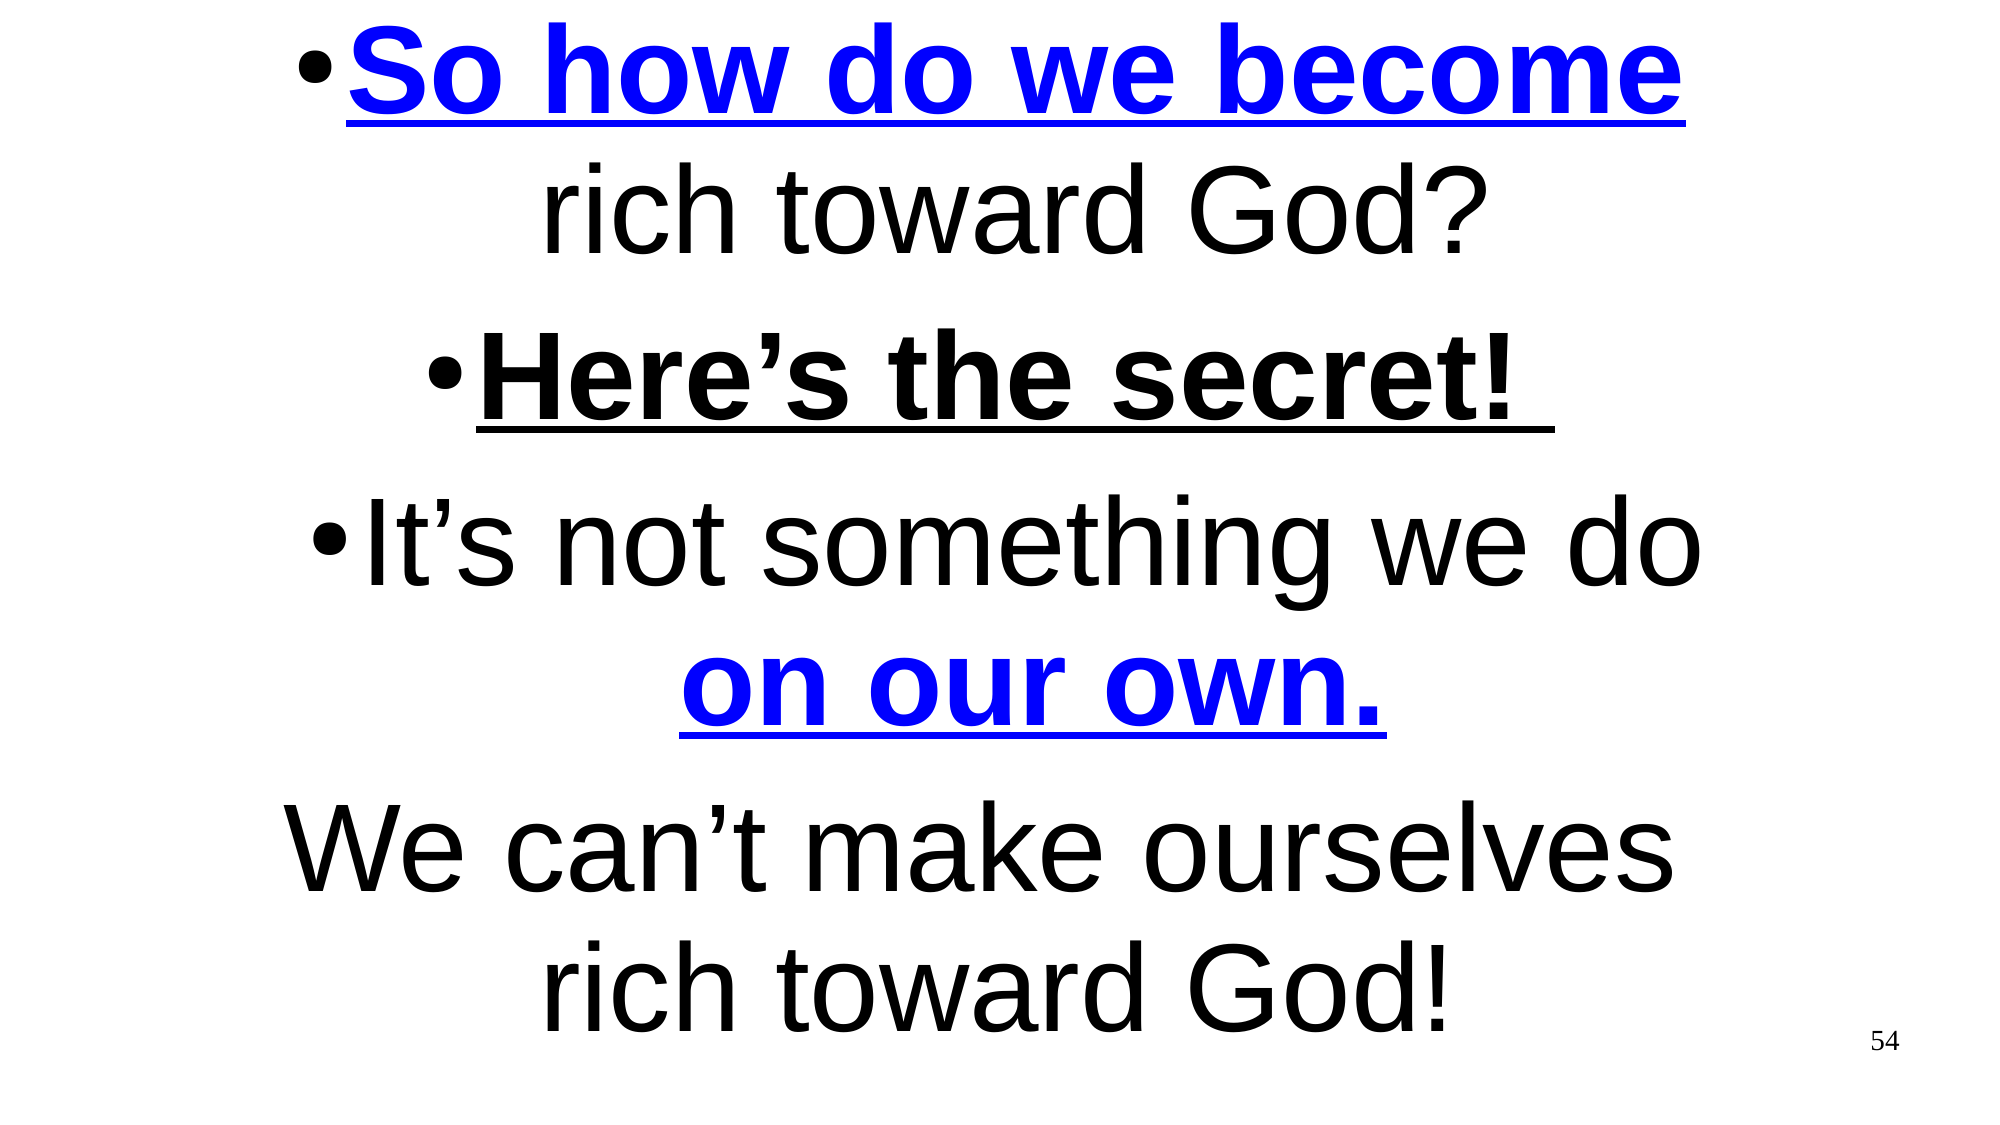

# So how do we become rich toward God?
Here’s the secret!
It’s not something we do
on our own.
We can’t make ourselves
rich toward God!
54